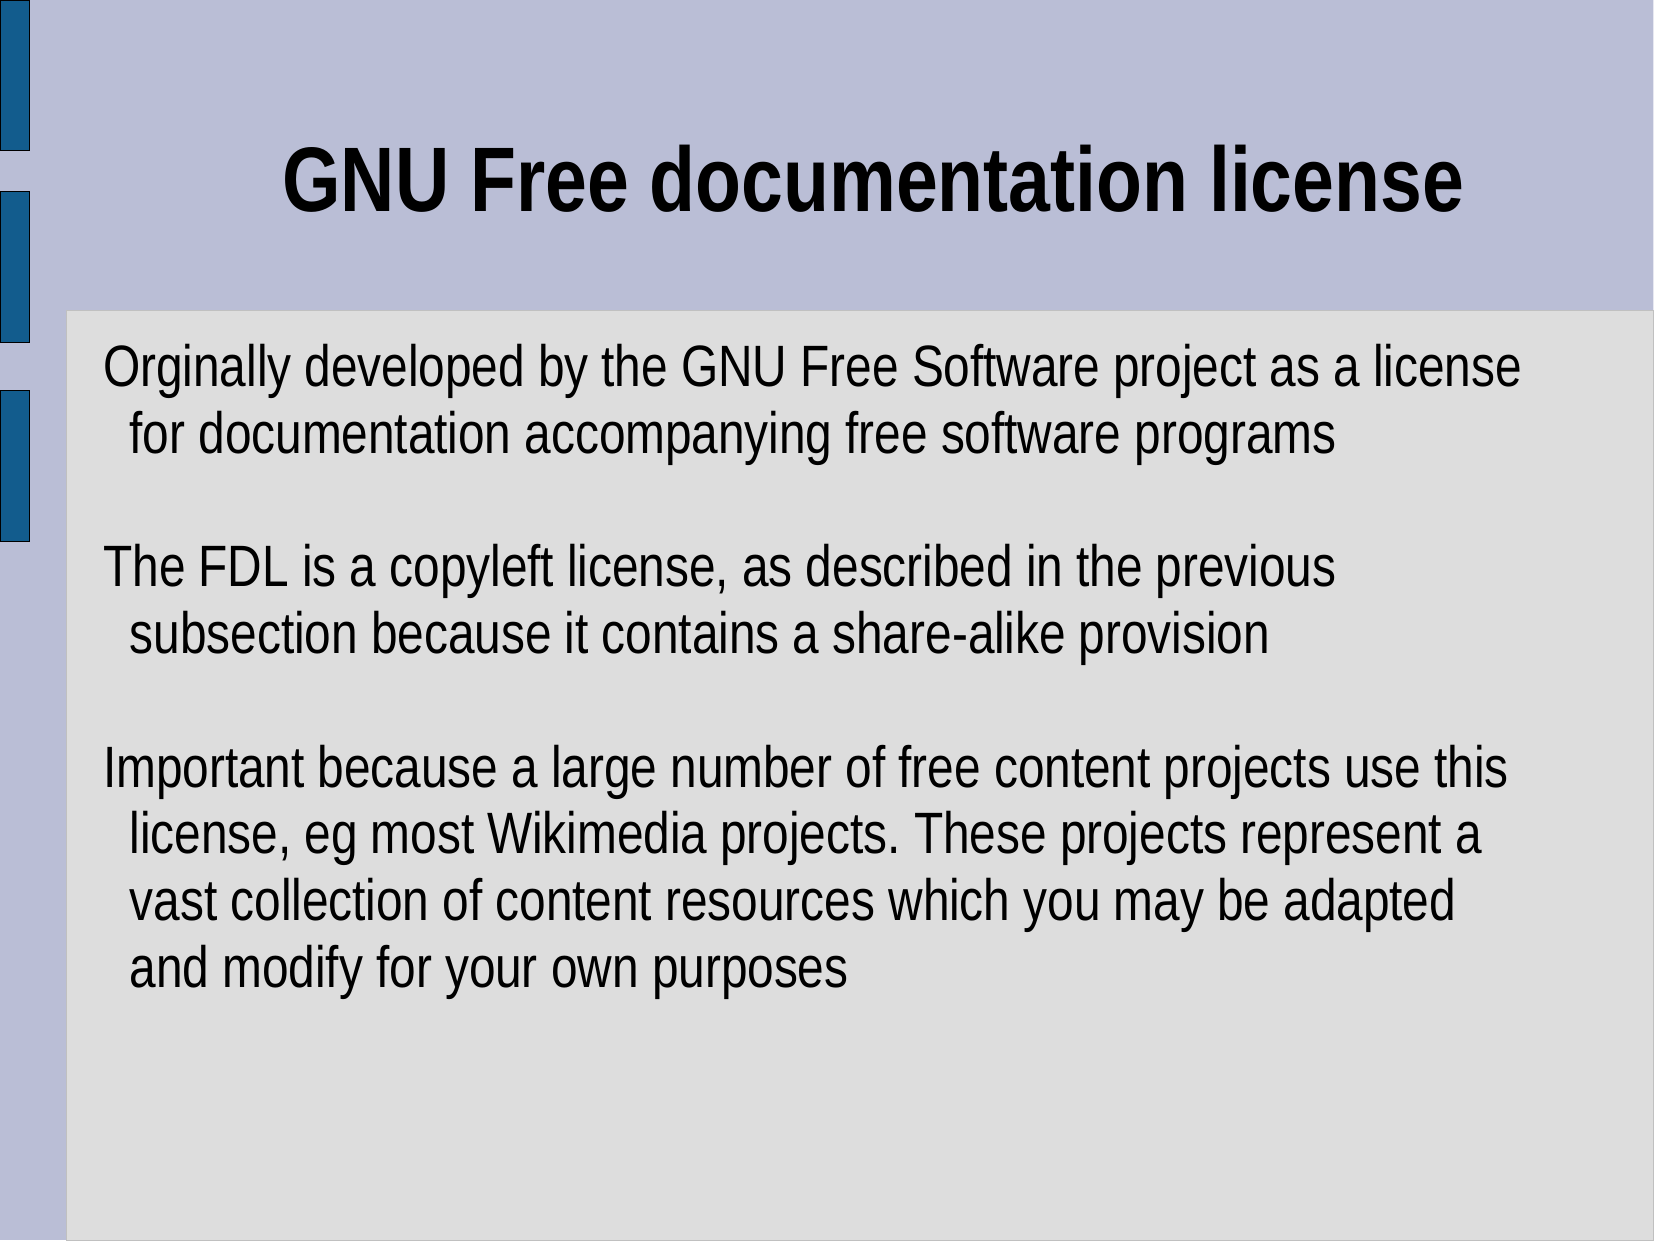

GNU Free documentation license
Orginally developed by the GNU Free Software project as a license
 for documentation accompanying free software programs
The FDL is a copyleft license, as described in the previous
 subsection because it contains a share-alike provision
Important because a large number of free content projects use this
 license, eg most Wikimedia projects. These projects represent a
 vast collection of content resources which you may be adapted
 and modify for your own purposes